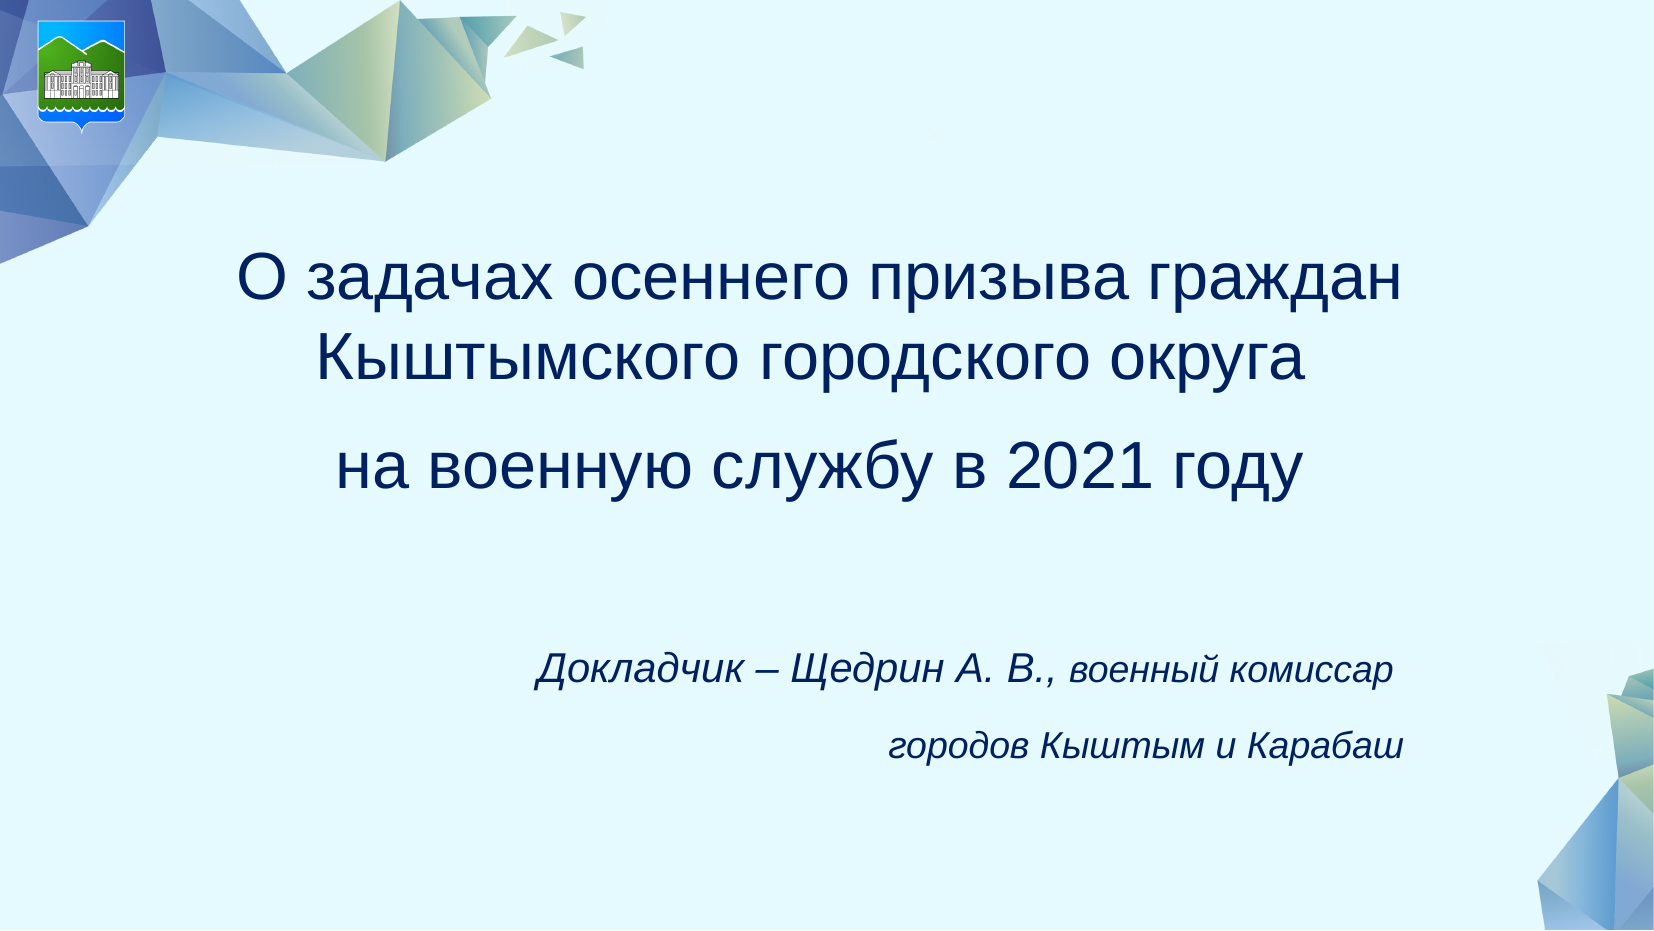

# О задачах осеннего призыва граждан Кыштымского городского округа
на военную службу в 2021 году
Докладчик – Щедрин А. В., военный комиссар
городов Кыштым и Карабаш